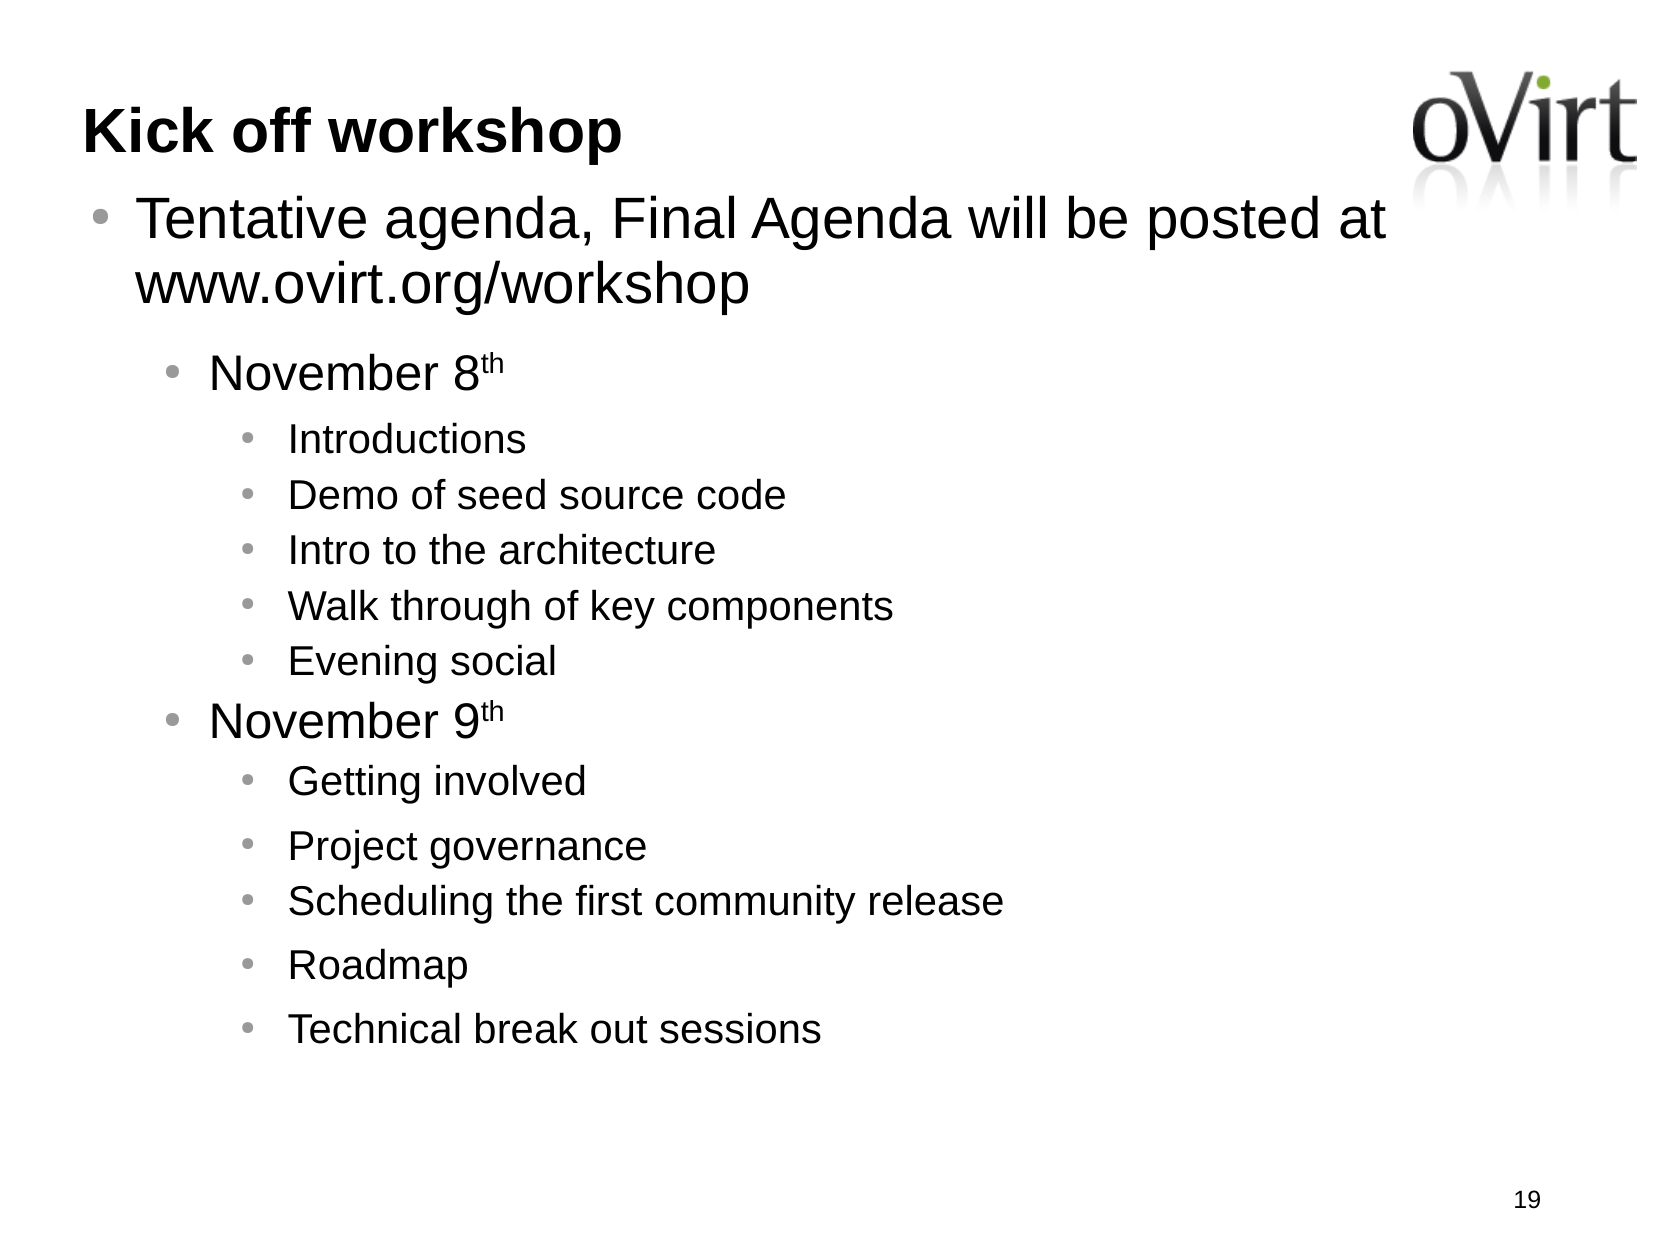

# Kick off workshop
Tentative agenda, Final Agenda will be posted at www.ovirt.org/workshop
November 8th
Introductions
Demo of seed source code
Intro to the architecture
Walk through of key components
Evening social
November 9th
Getting involved
Project governance
Scheduling the first community release
Roadmap
Technical break out sessions